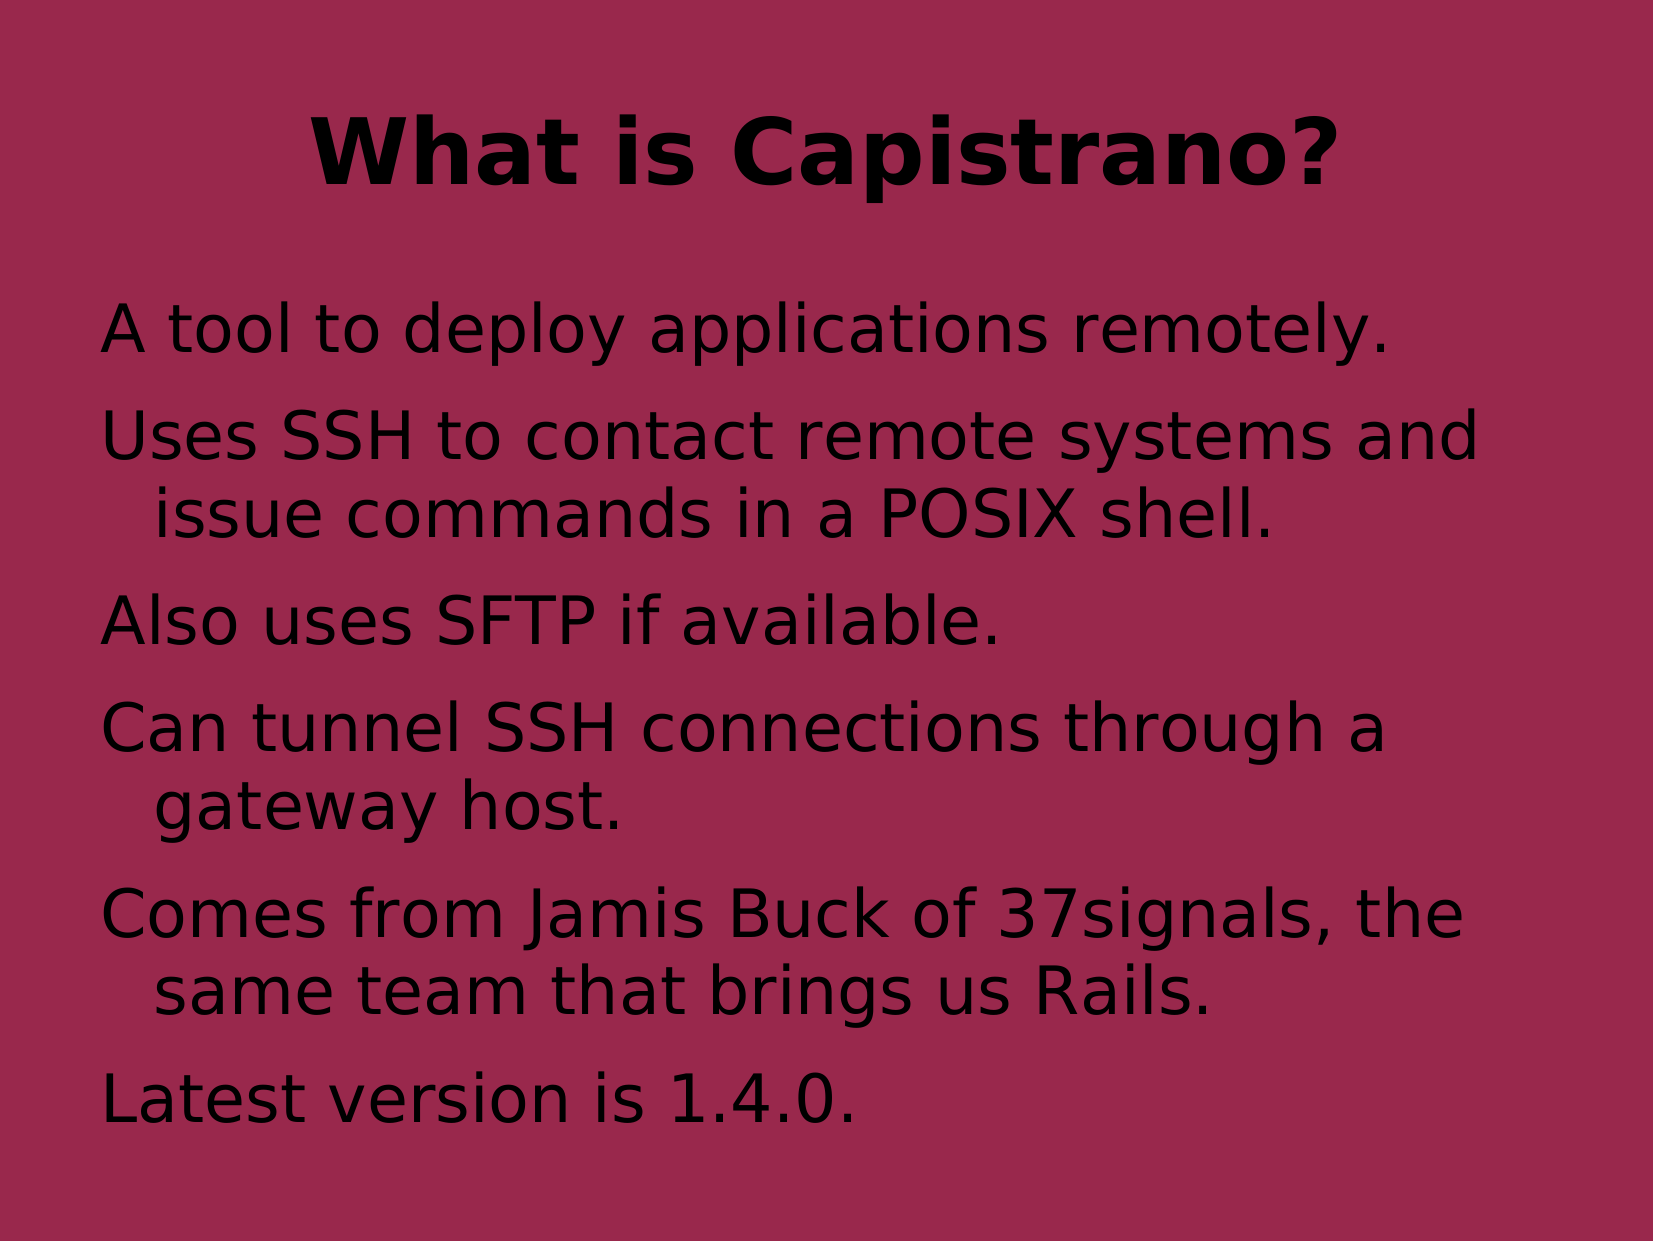

# What is Capistrano?
A tool to deploy applications remotely.
Uses SSH to contact remote systems and issue commands in a POSIX shell.
Also uses SFTP if available.
Can tunnel SSH connections through a gateway host.
Comes from Jamis Buck of 37signals, the same team that brings us Rails.
Latest version is 1.4.0.